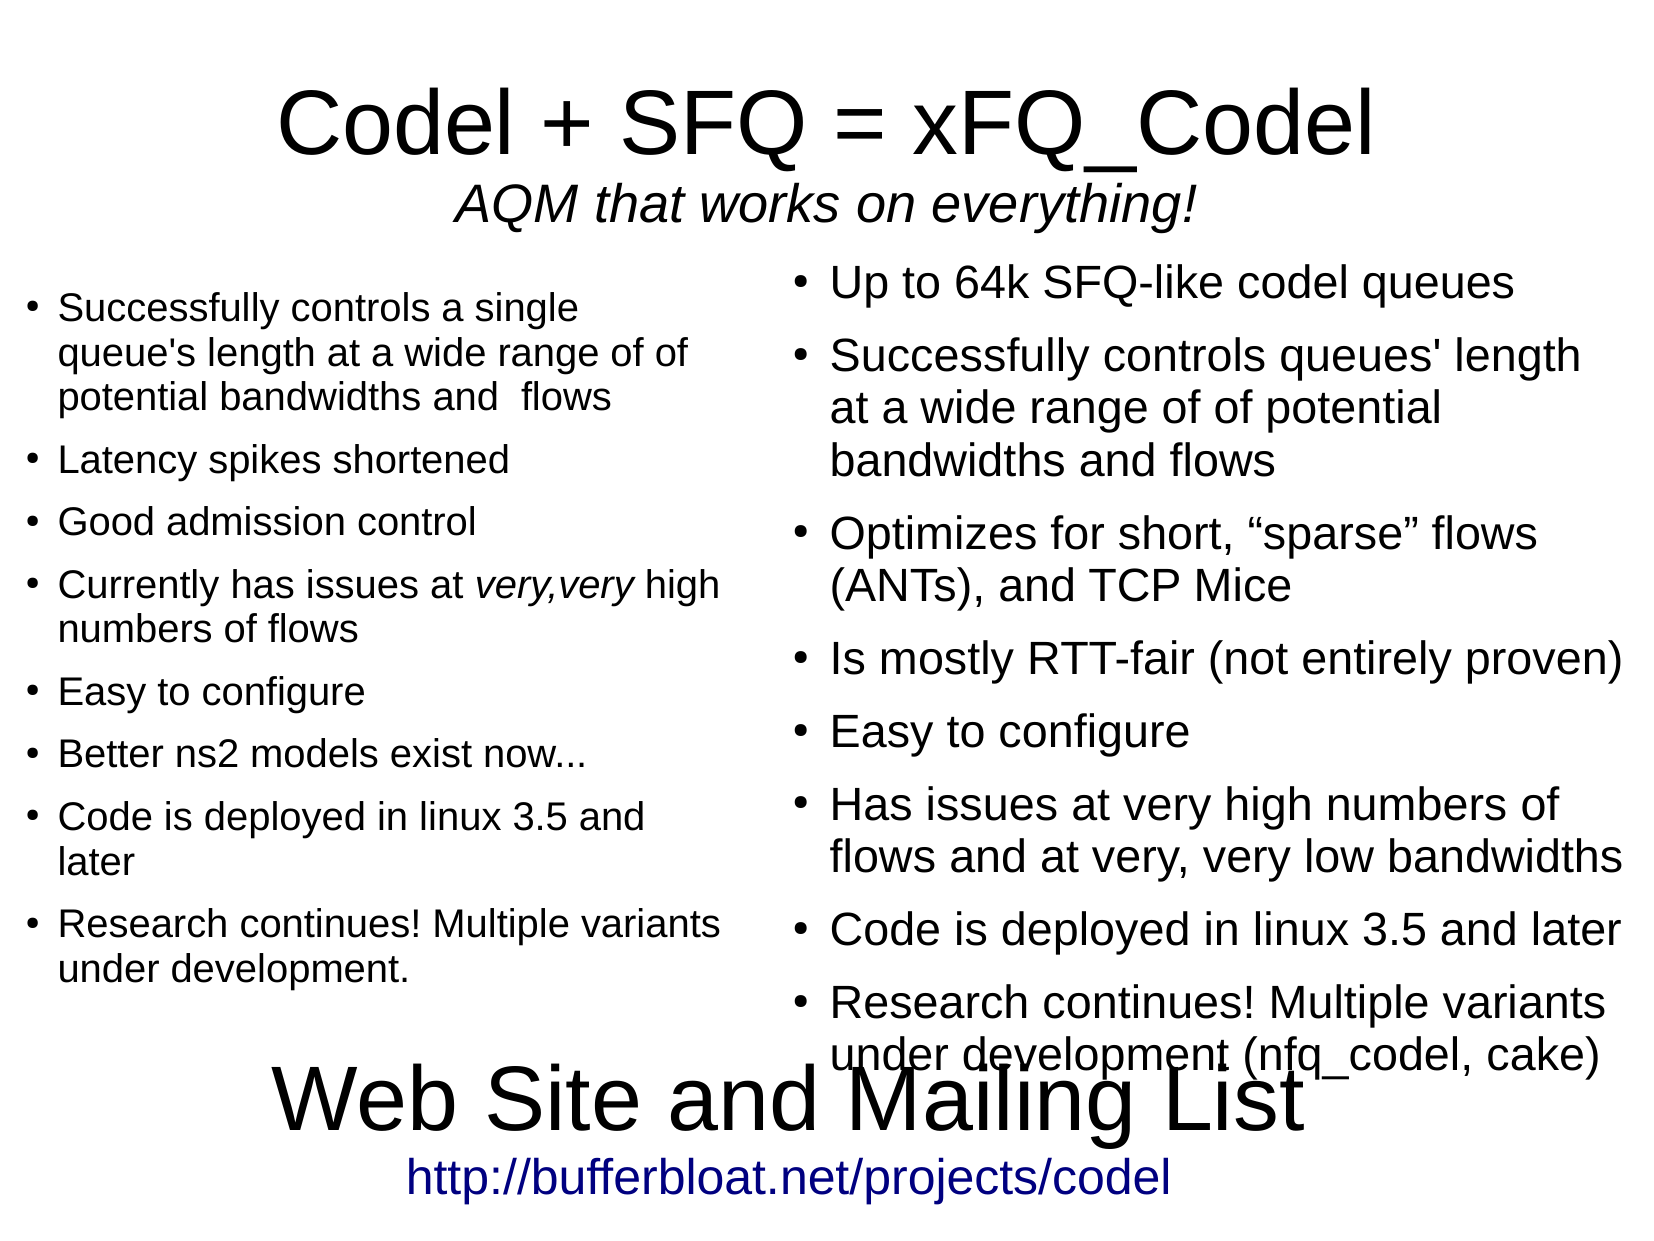

# Codel + SFQ = xFQ_Codel AQM that works on everything!
Up to 64k SFQ-like codel queues
Successfully controls queues' length at a wide range of of potential bandwidths and flows
Optimizes for short, “sparse” flows (ANTs), and TCP Mice
Is mostly RTT-fair (not entirely proven)
Easy to configure
Has issues at very high numbers of flows and at very, very low bandwidths
Code is deployed in linux 3.5 and later
Research continues! Multiple variants under development (nfq_codel, cake)
Successfully controls a single queue's length at a wide range of of potential bandwidths and flows
Latency spikes shortened
Good admission control
Currently has issues at very,very high numbers of flows
Easy to configure
Better ns2 models exist now...
Code is deployed in linux 3.5 and later
Research continues! Multiple variants under development.
Web Site and Mailing List
http://bufferbloat.net/projects/codel